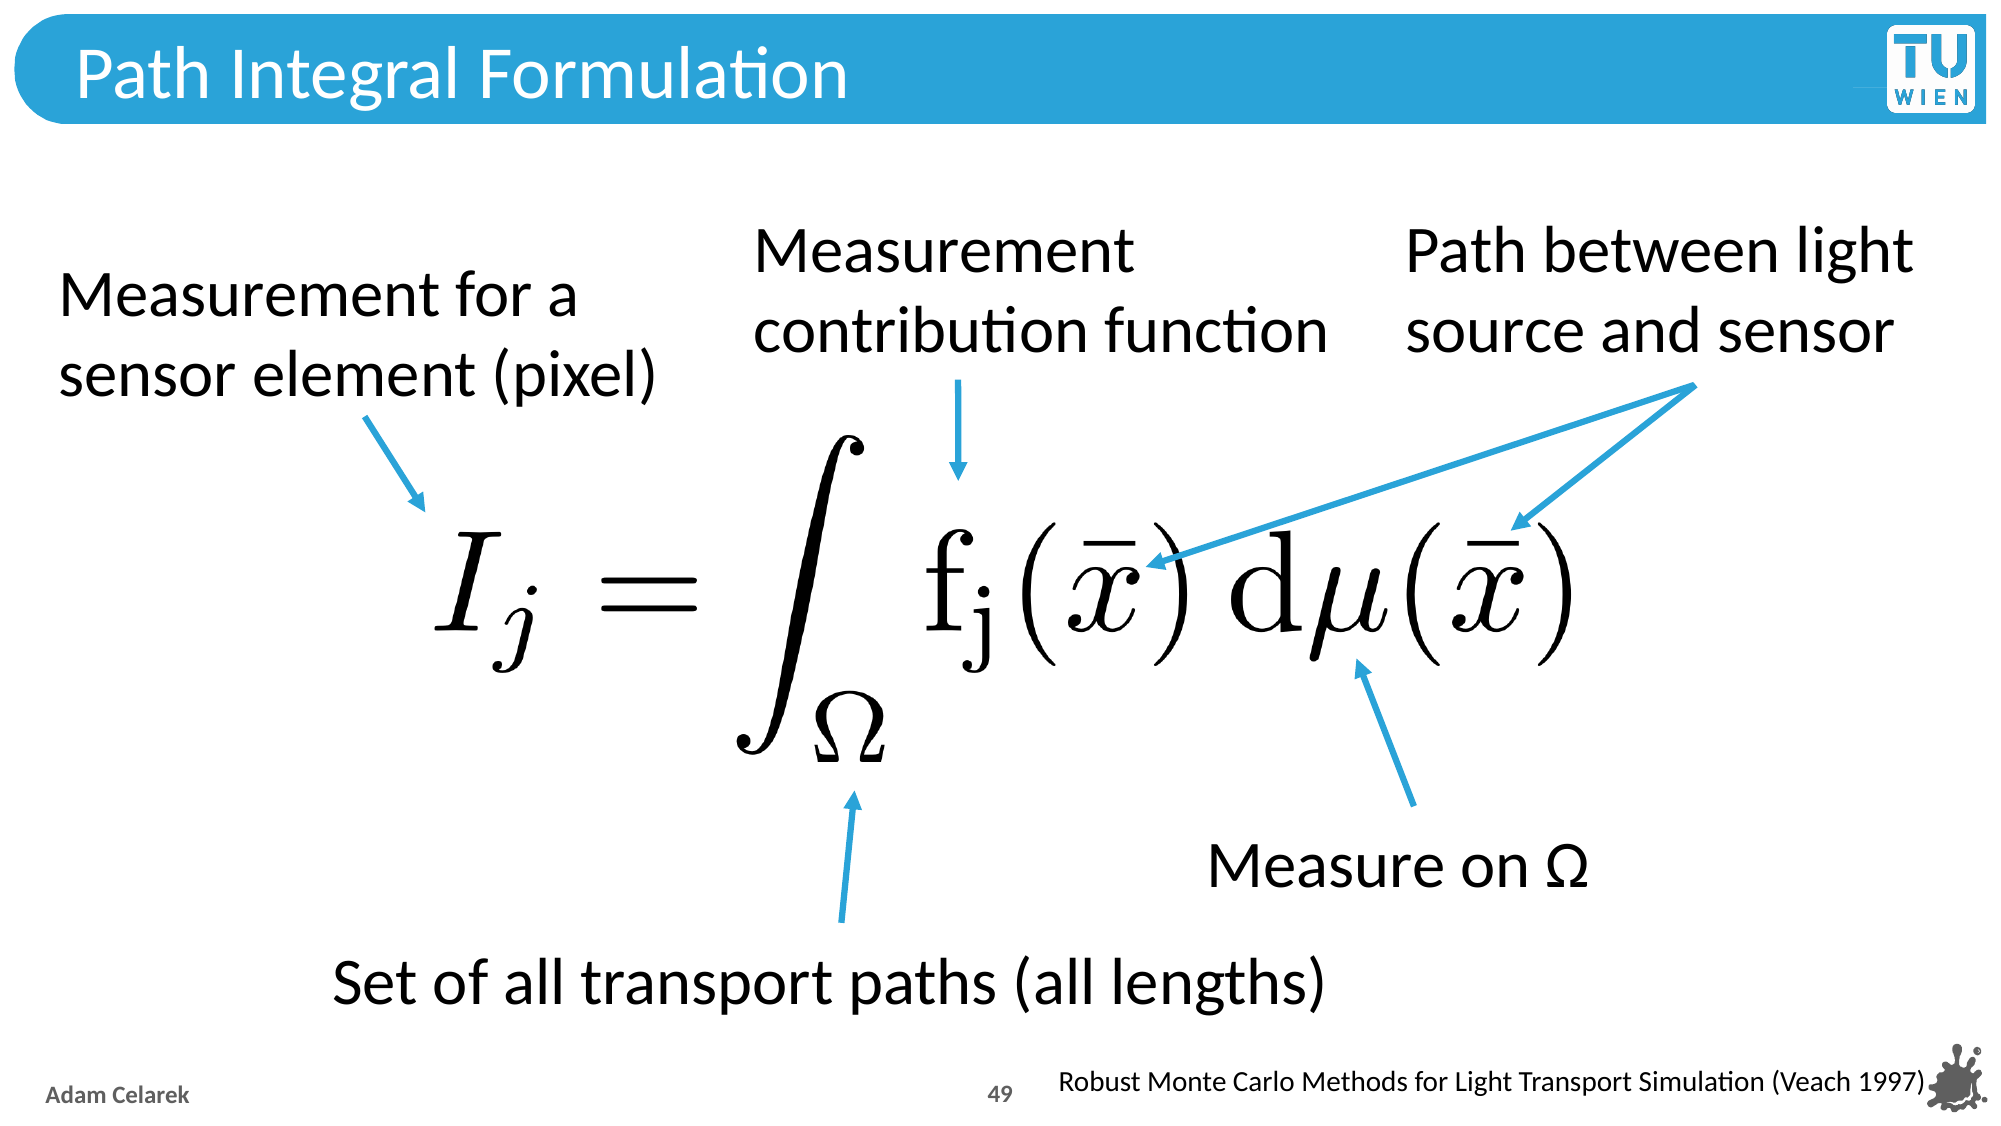

# Path Integral Formulation
Measurement contribution function
Path between light source and sensor
Measurement for a sensor element (pixel)
Measure on Ω
Set of all transport paths (all lengths)
Robust Monte Carlo Methods for Light Transport Simulation (Veach 1997)
Adam Celarek